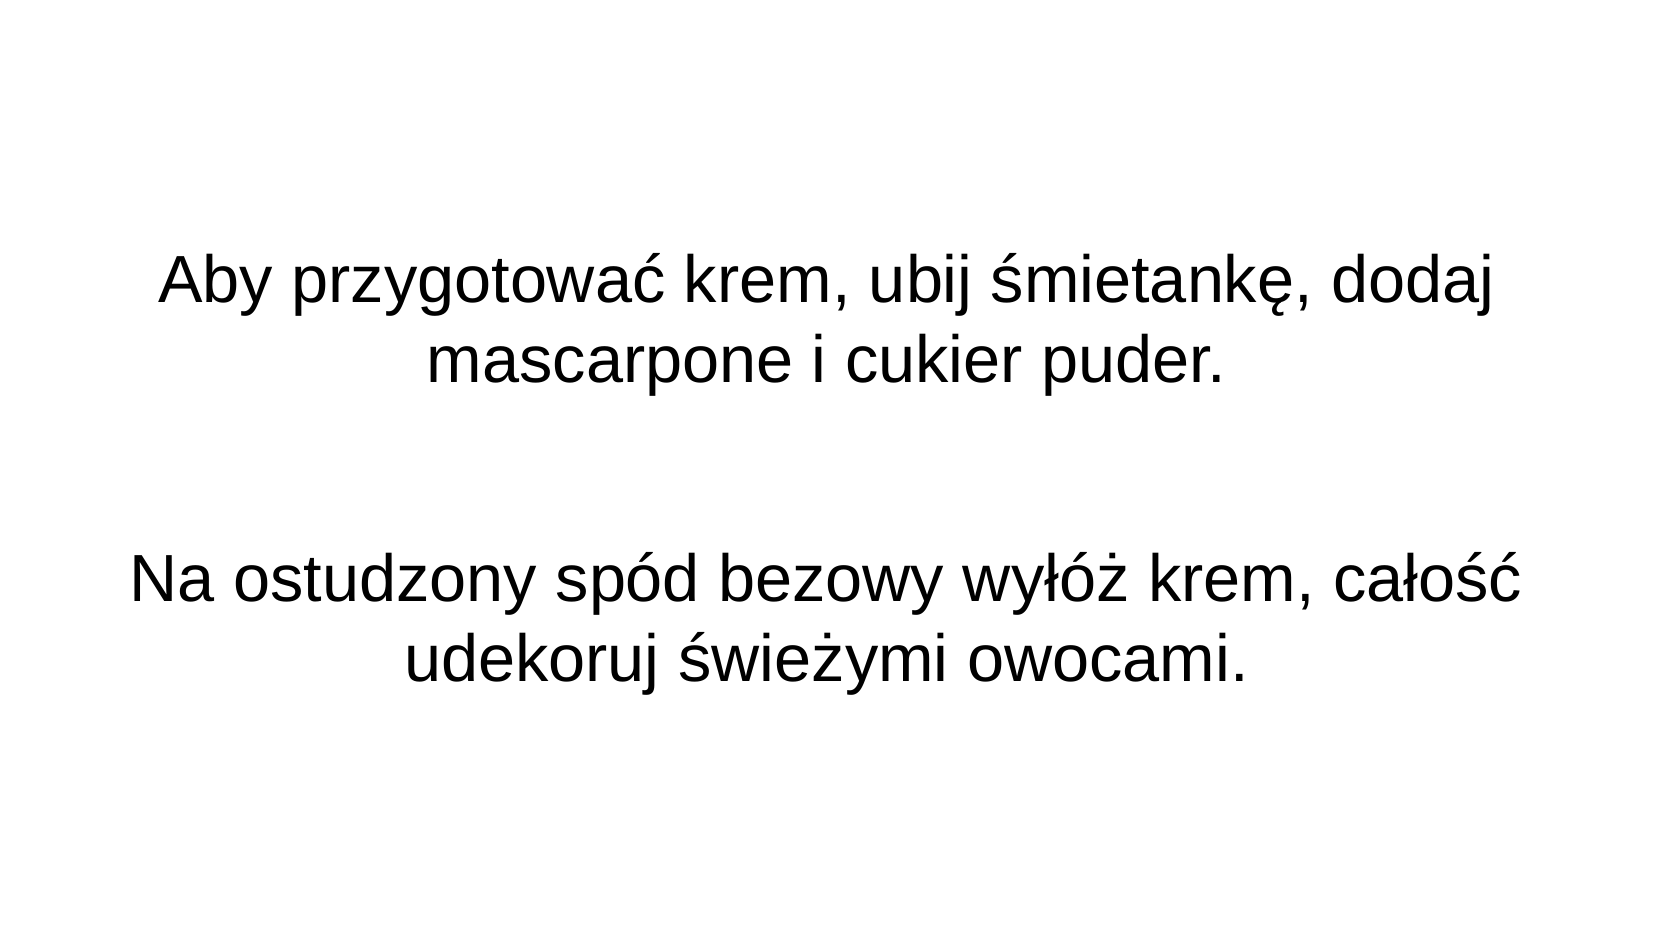

# Aby przygotować krem, ubij śmietankę, dodaj mascarpone i cukier puder.
Na ostudzony spód bezowy wyłóż krem, całość udekoruj świeżymi owocami.